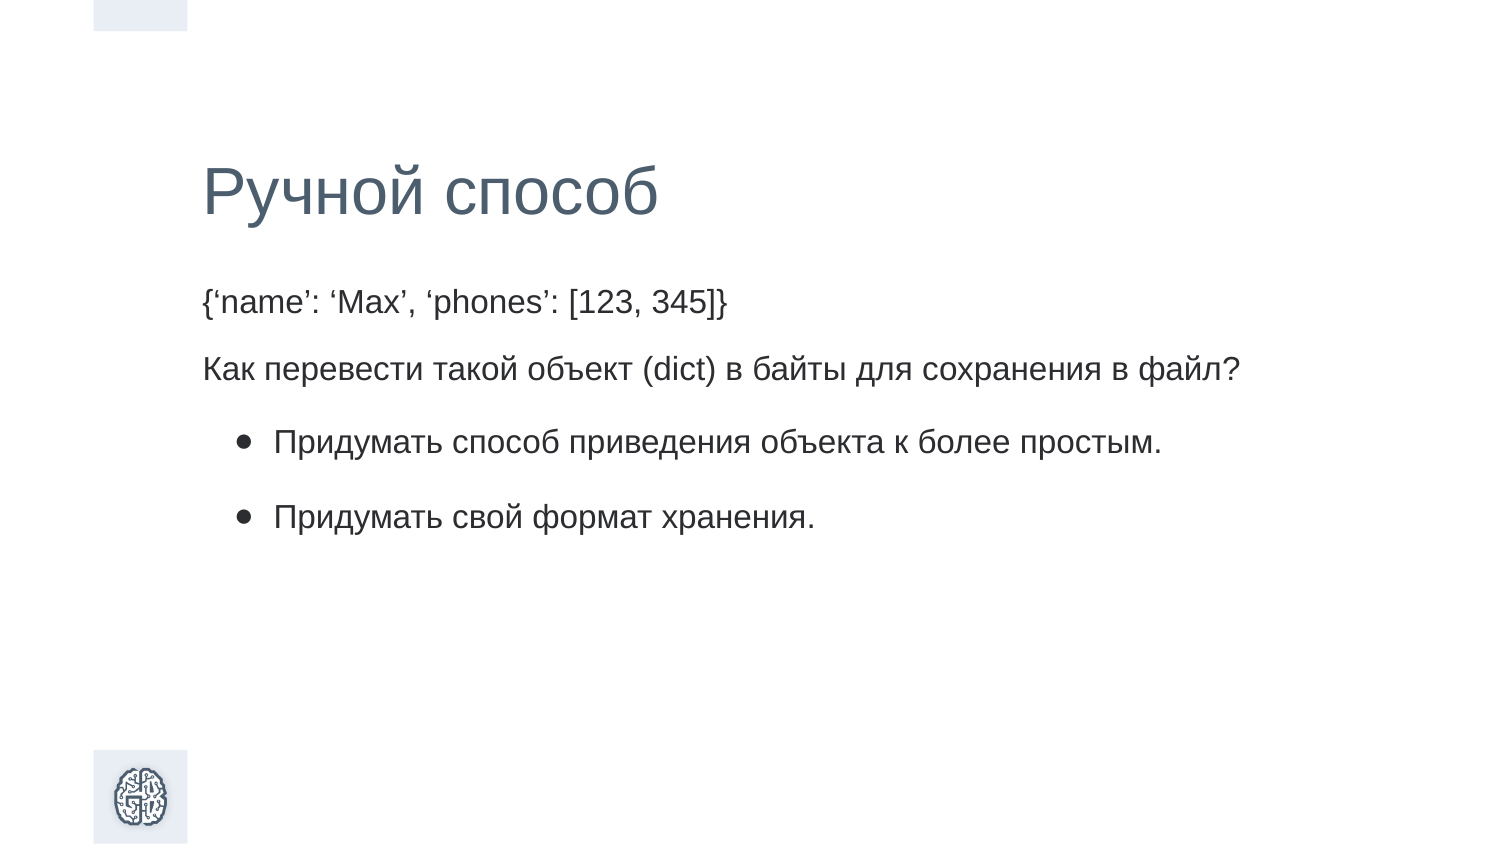

Ручной способ
{‘name’: ‘Max’, ‘phones’: [123, 345]}
Как перевести такой объект (dict) в байты для сохранения в файл?
Придумать способ приведения объекта к более простым.
Придумать свой формат хранения.